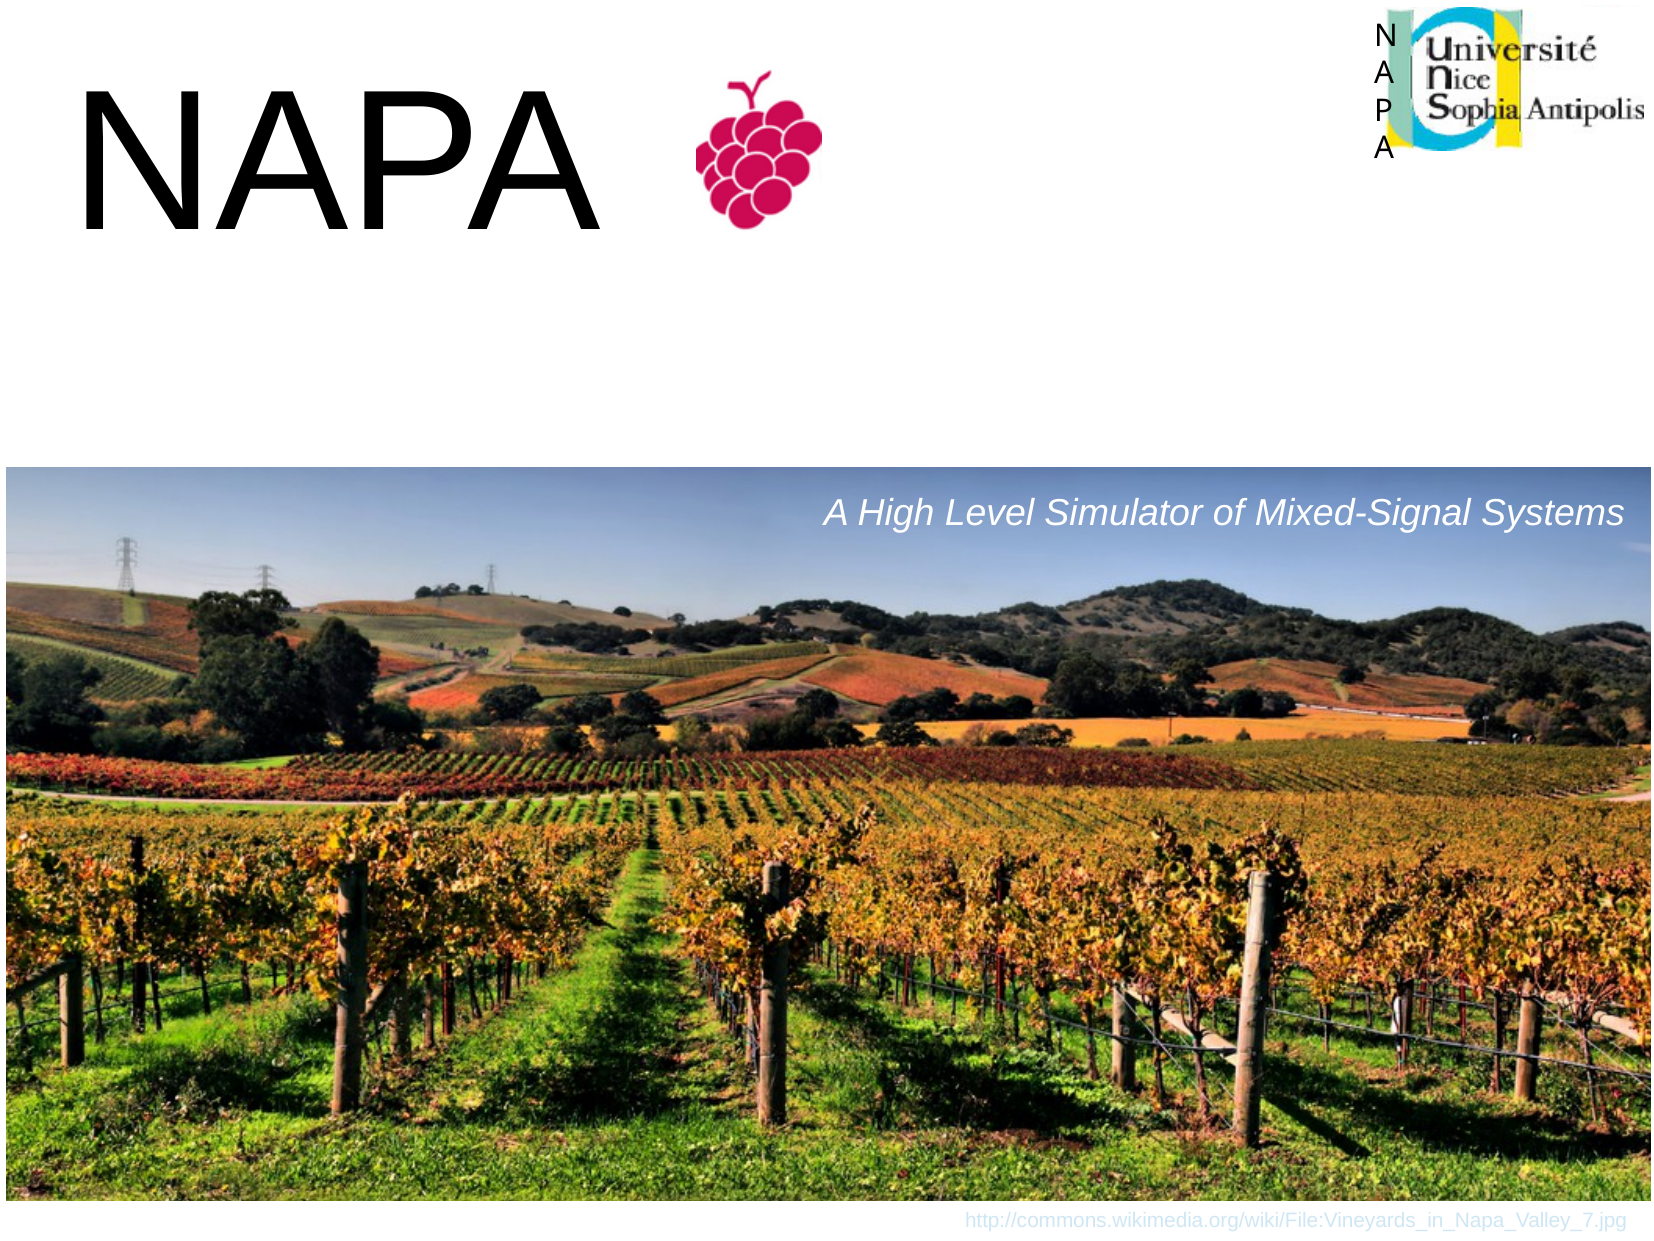

N
A
P
A
# NAPA
A High Level Simulator of Mixed-Signal Systems
http://commons.wikimedia.org/wiki/File:Vineyards_in_Napa_Valley_7.jpg